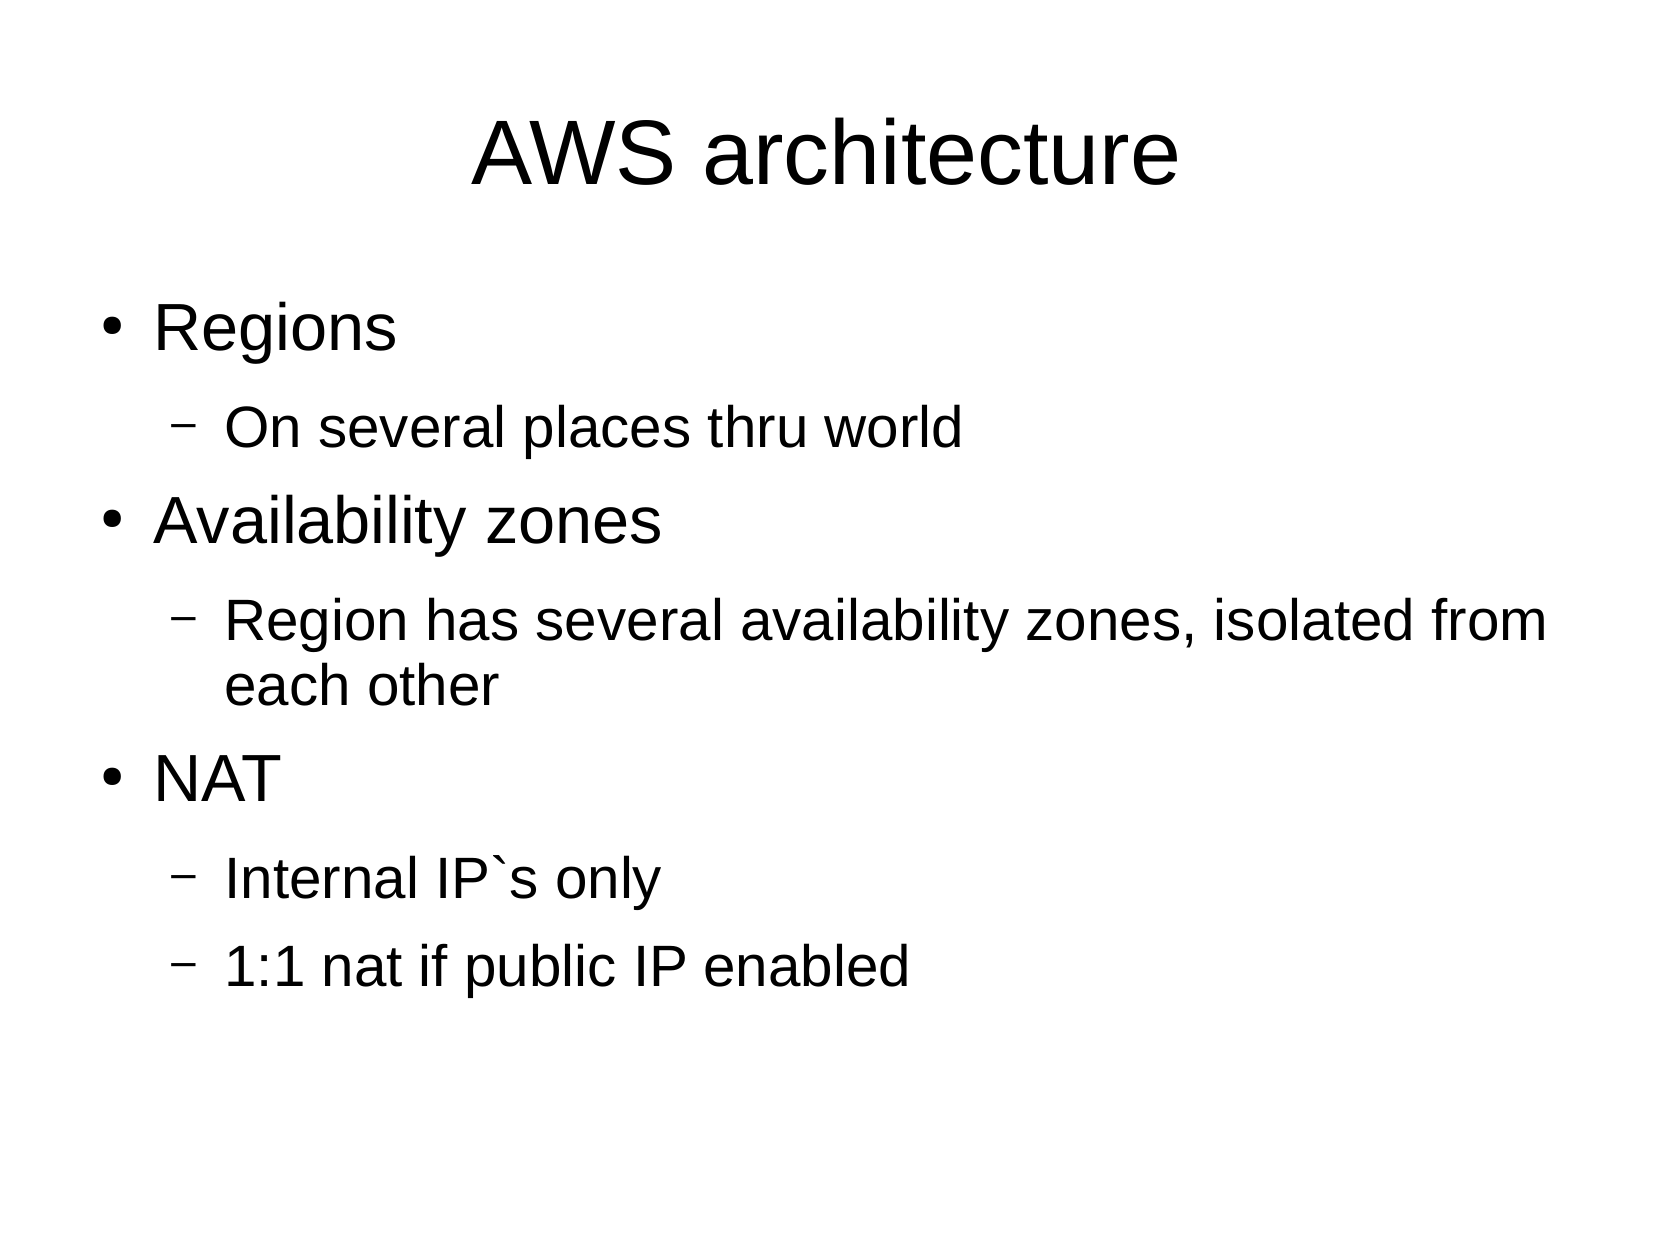

# AWS architecture
Regions
On several places thru world
Availability zones
Region has several availability zones, isolated from each other
NAT
Internal IP`s only
1:1 nat if public IP enabled